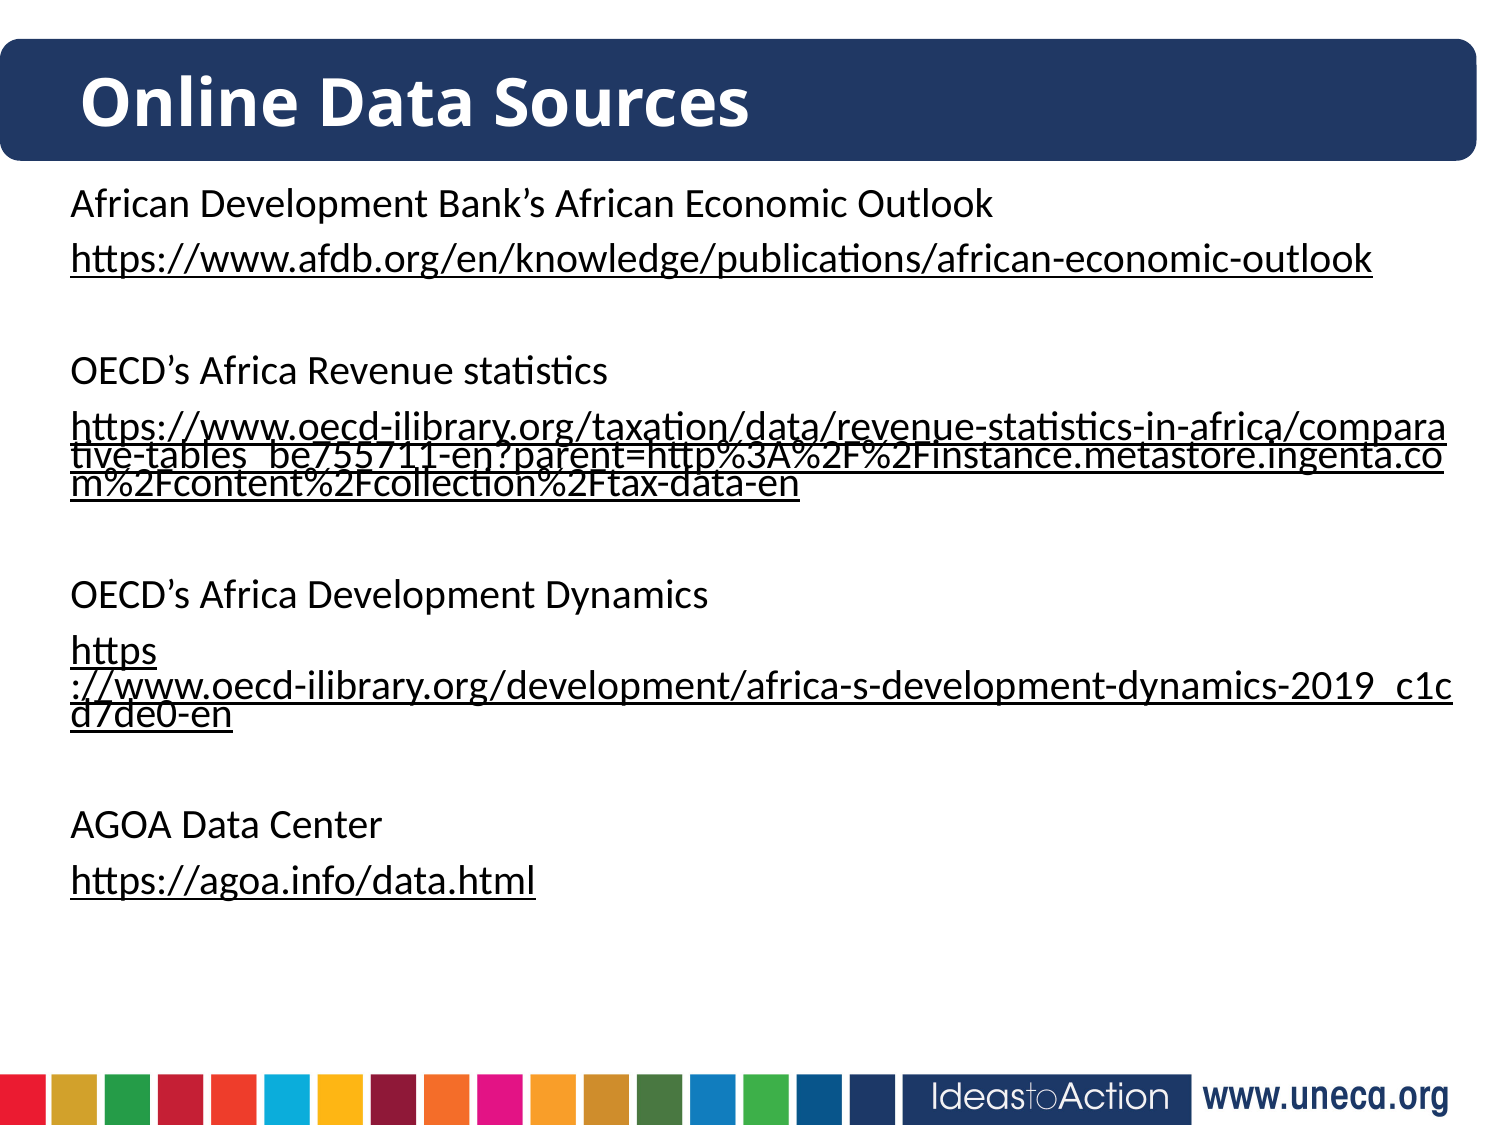

Online Data Sources
African Development Bank’s African Economic Outlook
https://www.afdb.org/en/knowledge/publications/african-economic-outlook
OECD’s Africa Revenue statistics
https://www.oecd-ilibrary.org/taxation/data/revenue-statistics-in-africa/comparative-tables_be755711-en?parent=http%3A%2F%2Finstance.metastore.ingenta.com%2Fcontent%2Fcollection%2Ftax-data-en
OECD’s Africa Development Dynamics
https://www.oecd-ilibrary.org/development/africa-s-development-dynamics-2019_c1cd7de0-en
AGOA Data Center
https://agoa.info/data.html
#